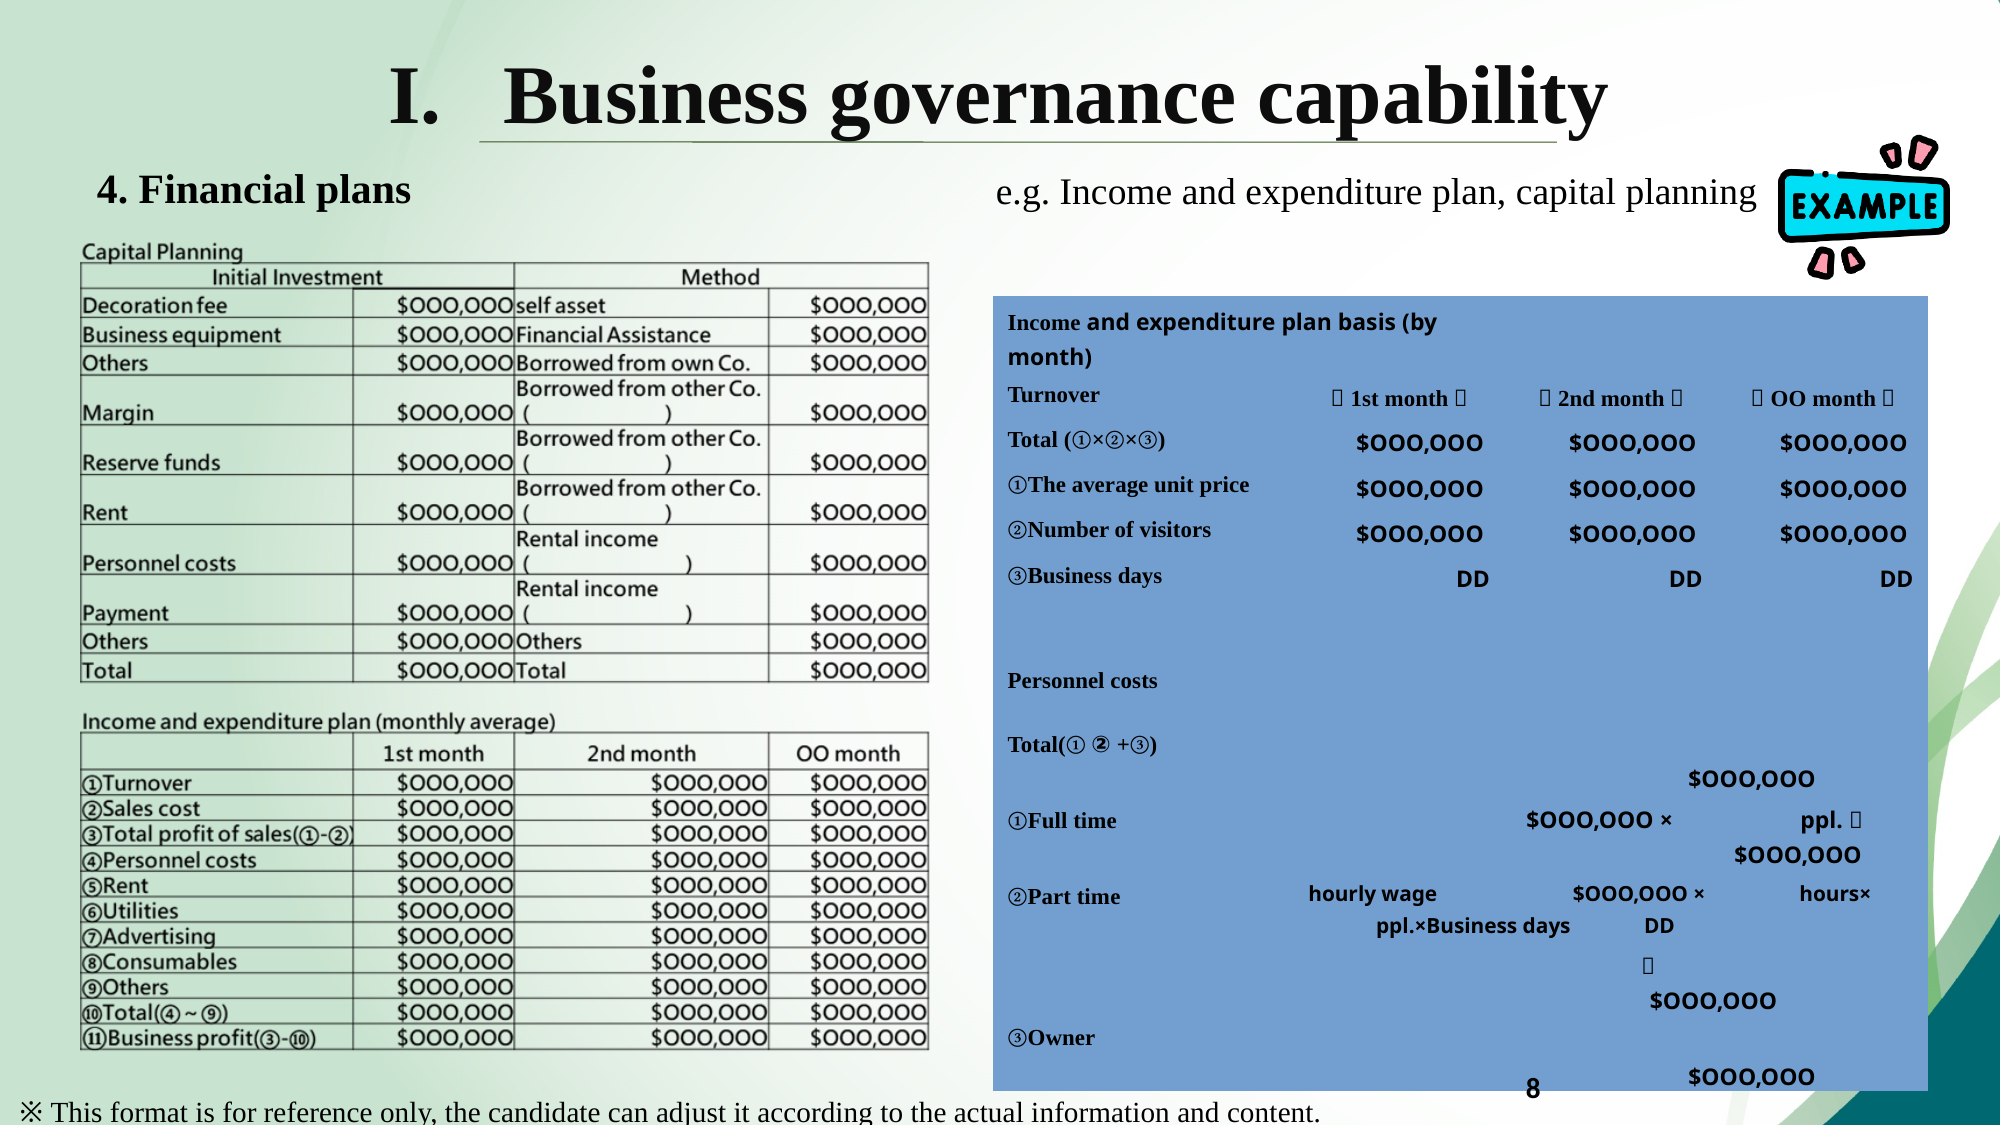

# I. Business governance capability
4. Financial plans
e.g. Income and expenditure plan, capital planning
| Income and expenditure plan basis (by month) | | | |
| --- | --- | --- | --- |
| Turnover | （1st month） | （2nd month） | （OO month） |
| Total (①×②×③) | $OOO,OOO | $OOO,OOO | $OOO,OOO |
| ①The average unit price | $OOO,OOO | $OOO,OOO | $OOO,OOO |
| ②Number of visitors | $OOO,OOO | $OOO,OOO | $OOO,OOO |
| ③Business days | DD | DD | DD |
| | | | |
| Personnel costs | | | |
| Total(①＋②+③) | $OOO,OOO | | |
| ①Full time | $OOO,OOO ×　　　　　ppl.＝　　　　　　　　　　　　　　 　　　　$OOO,OOO | | |
| ②Part time | hourly wage　　　　　　$OOO,OOO ×　　　　hours×　　　　ppl.×Business days　　　DD | | |
| | | ＝　　　　　　　　　　　$OOO,OOO | |
| ③Owner | $OOO,OOO | | |
8
※ This format is for reference only, the candidate can adjust it according to the actual information and content.